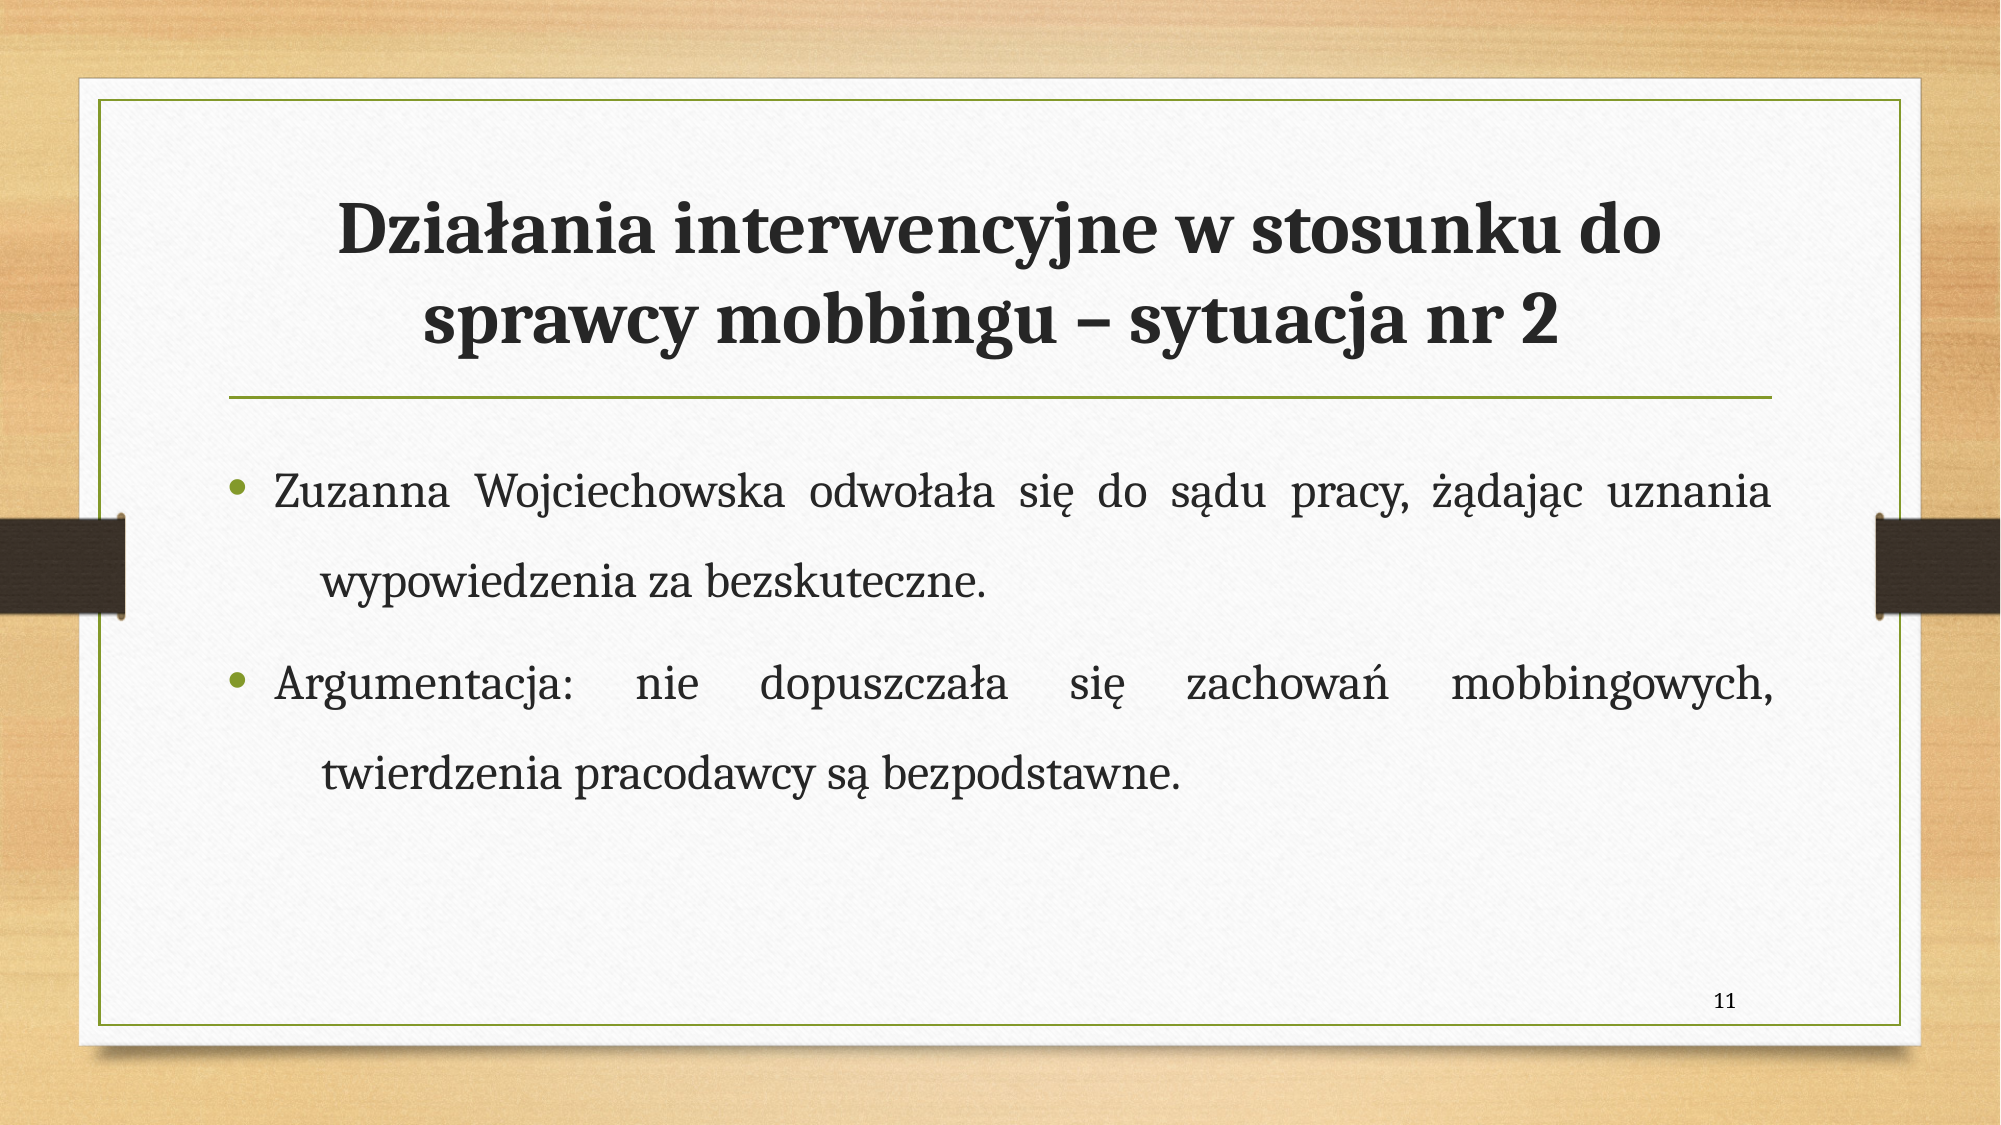

# Działania interwencyjne w stosunku do sprawcy mobbingu – sytuacja nr 2
Zuzanna Wojciechowska odwołała się do sądu pracy, żądając uznania wypowiedzenia za bezskuteczne.
Argumentacja: nie dopuszczała się zachowań mobbingowych, twierdzenia pracodawcy są bezpodstawne.